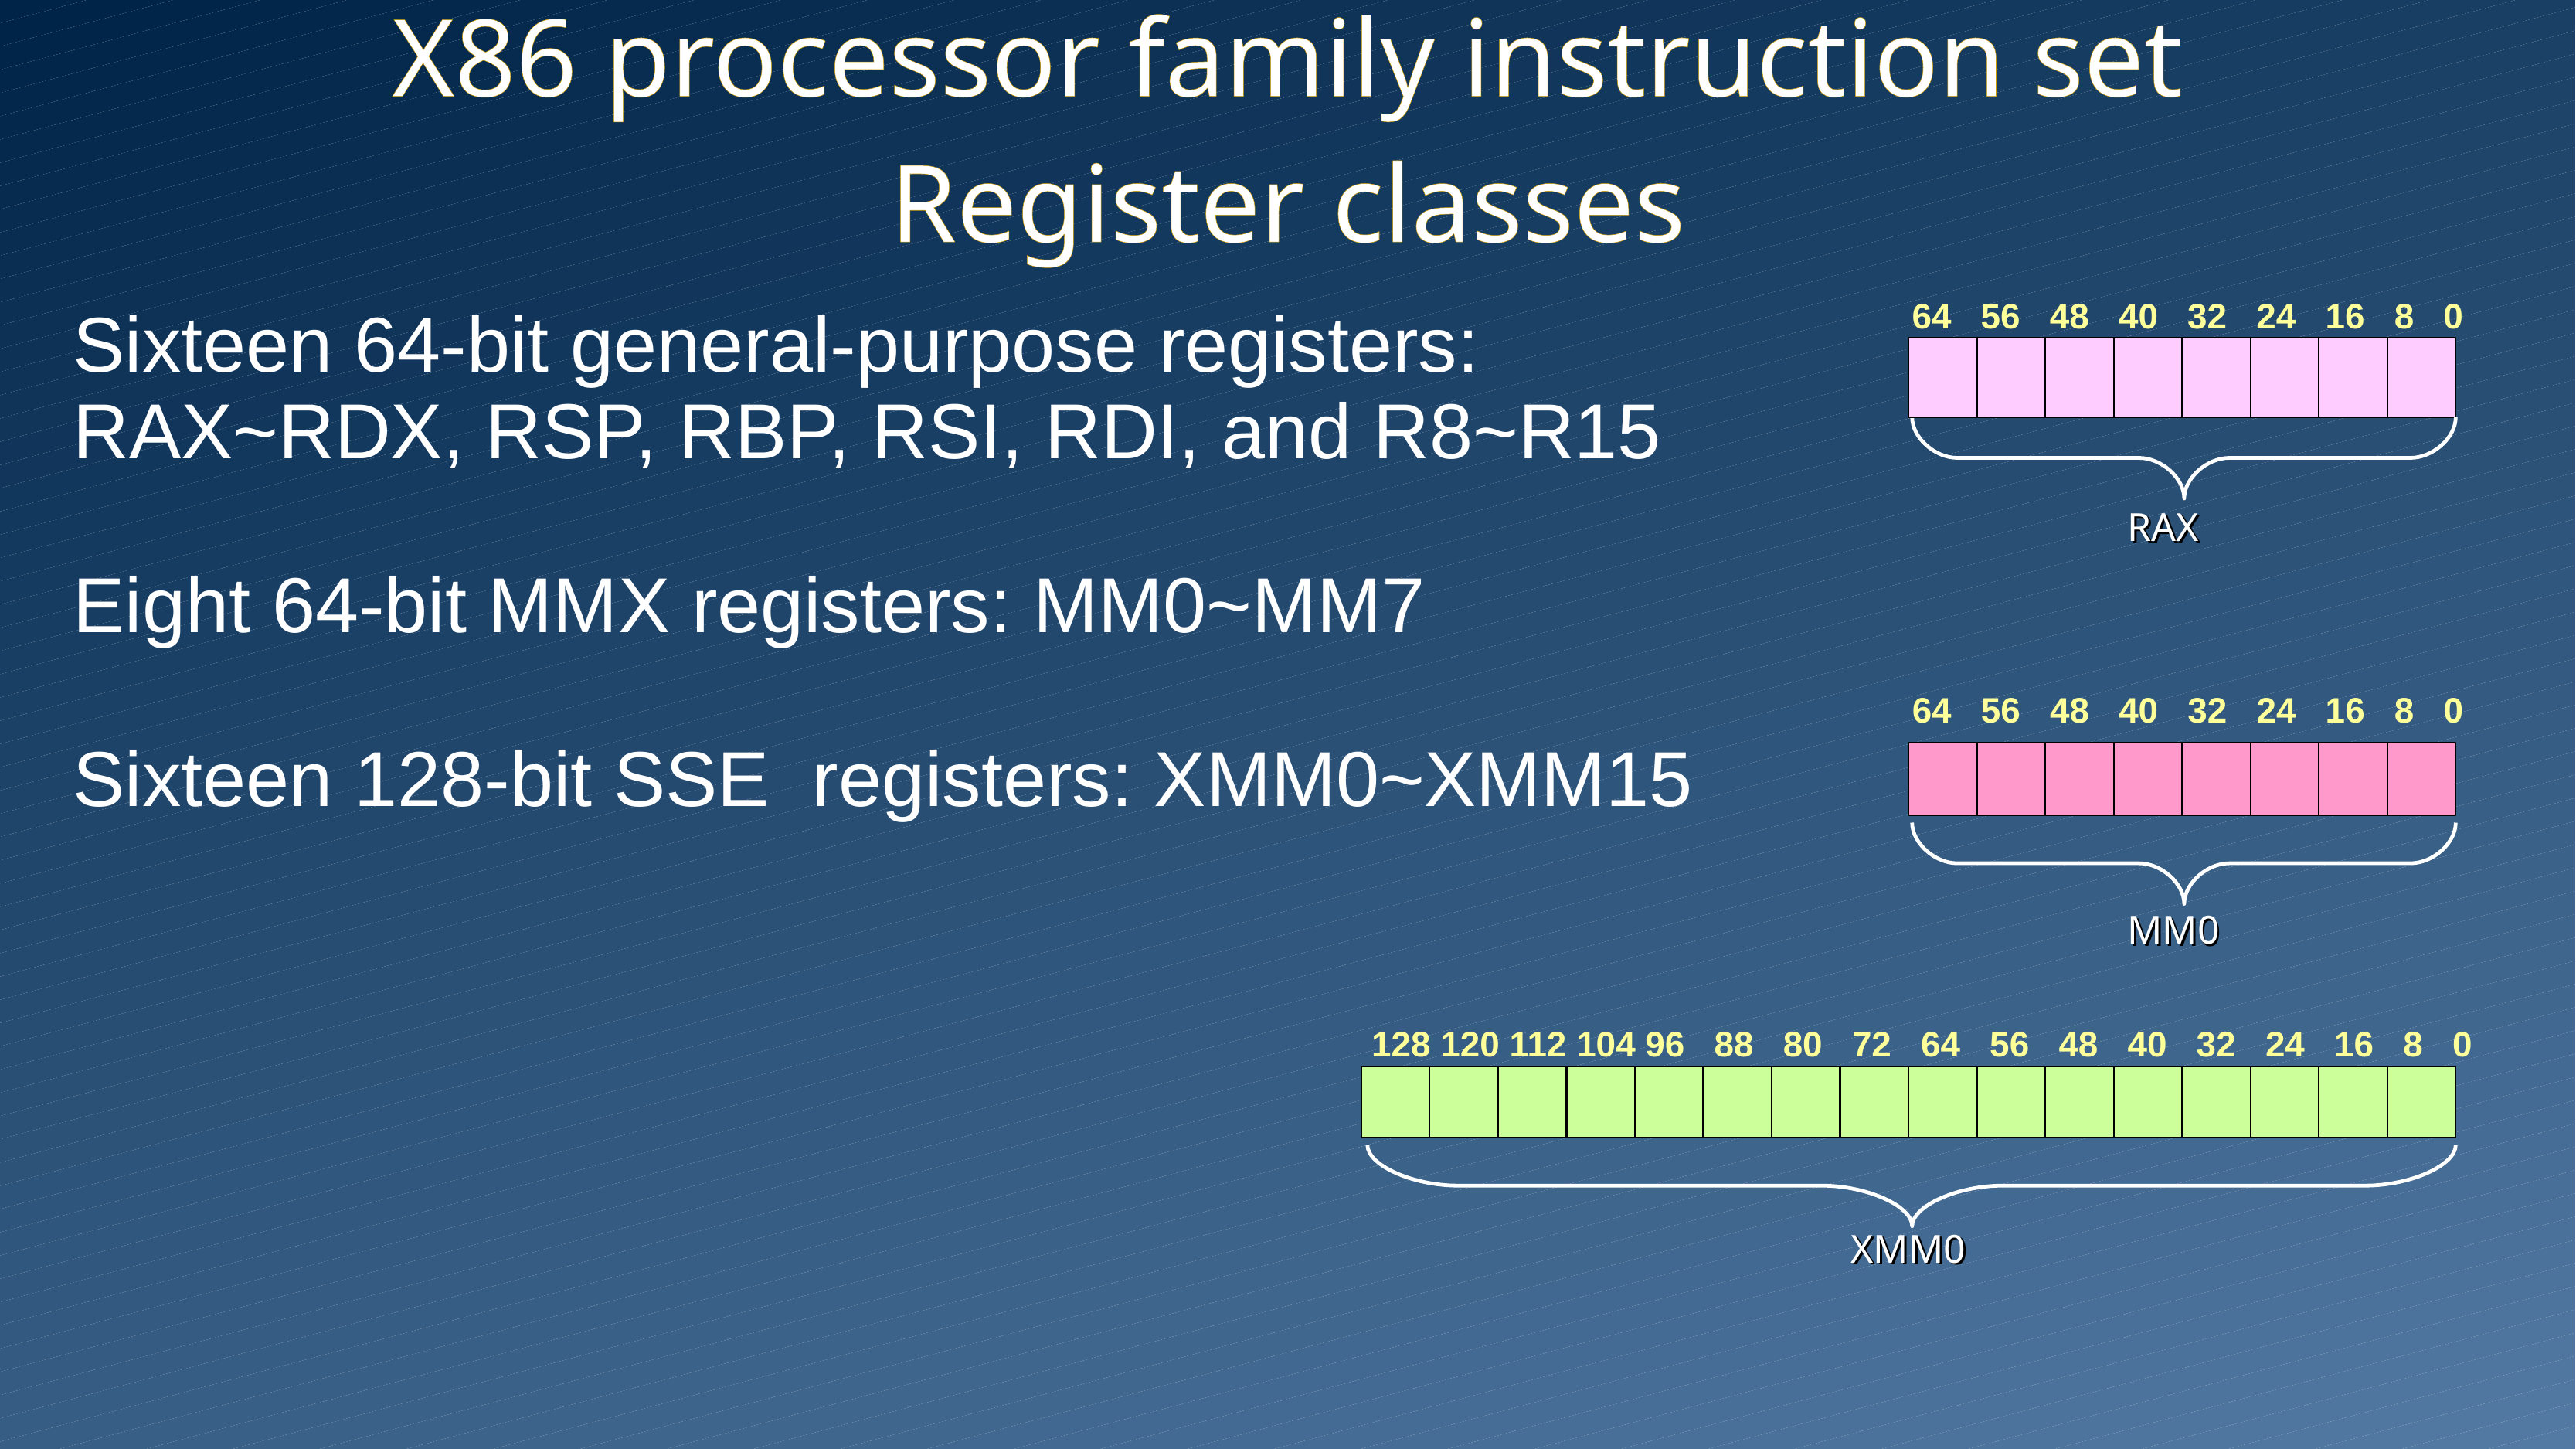

# X86 processor family instruction set Register classes
64 56 48 40 32 24 16 8 0
Sixteen 64-bit general-purpose registers:
RAX~RDX, RSP, RBP, RSI, RDI, and R8~R15
Eight 64-bit MMX registers: MM0~MM7
Sixteen 128-bit SSE registers: XMM0~XMM15
 RAX
64 56 48 40 32 24 16 8 0
 MM0
128 120 112 104 96 88 80 72 64 56 48 40 32 24 16 8 0
 XMM0